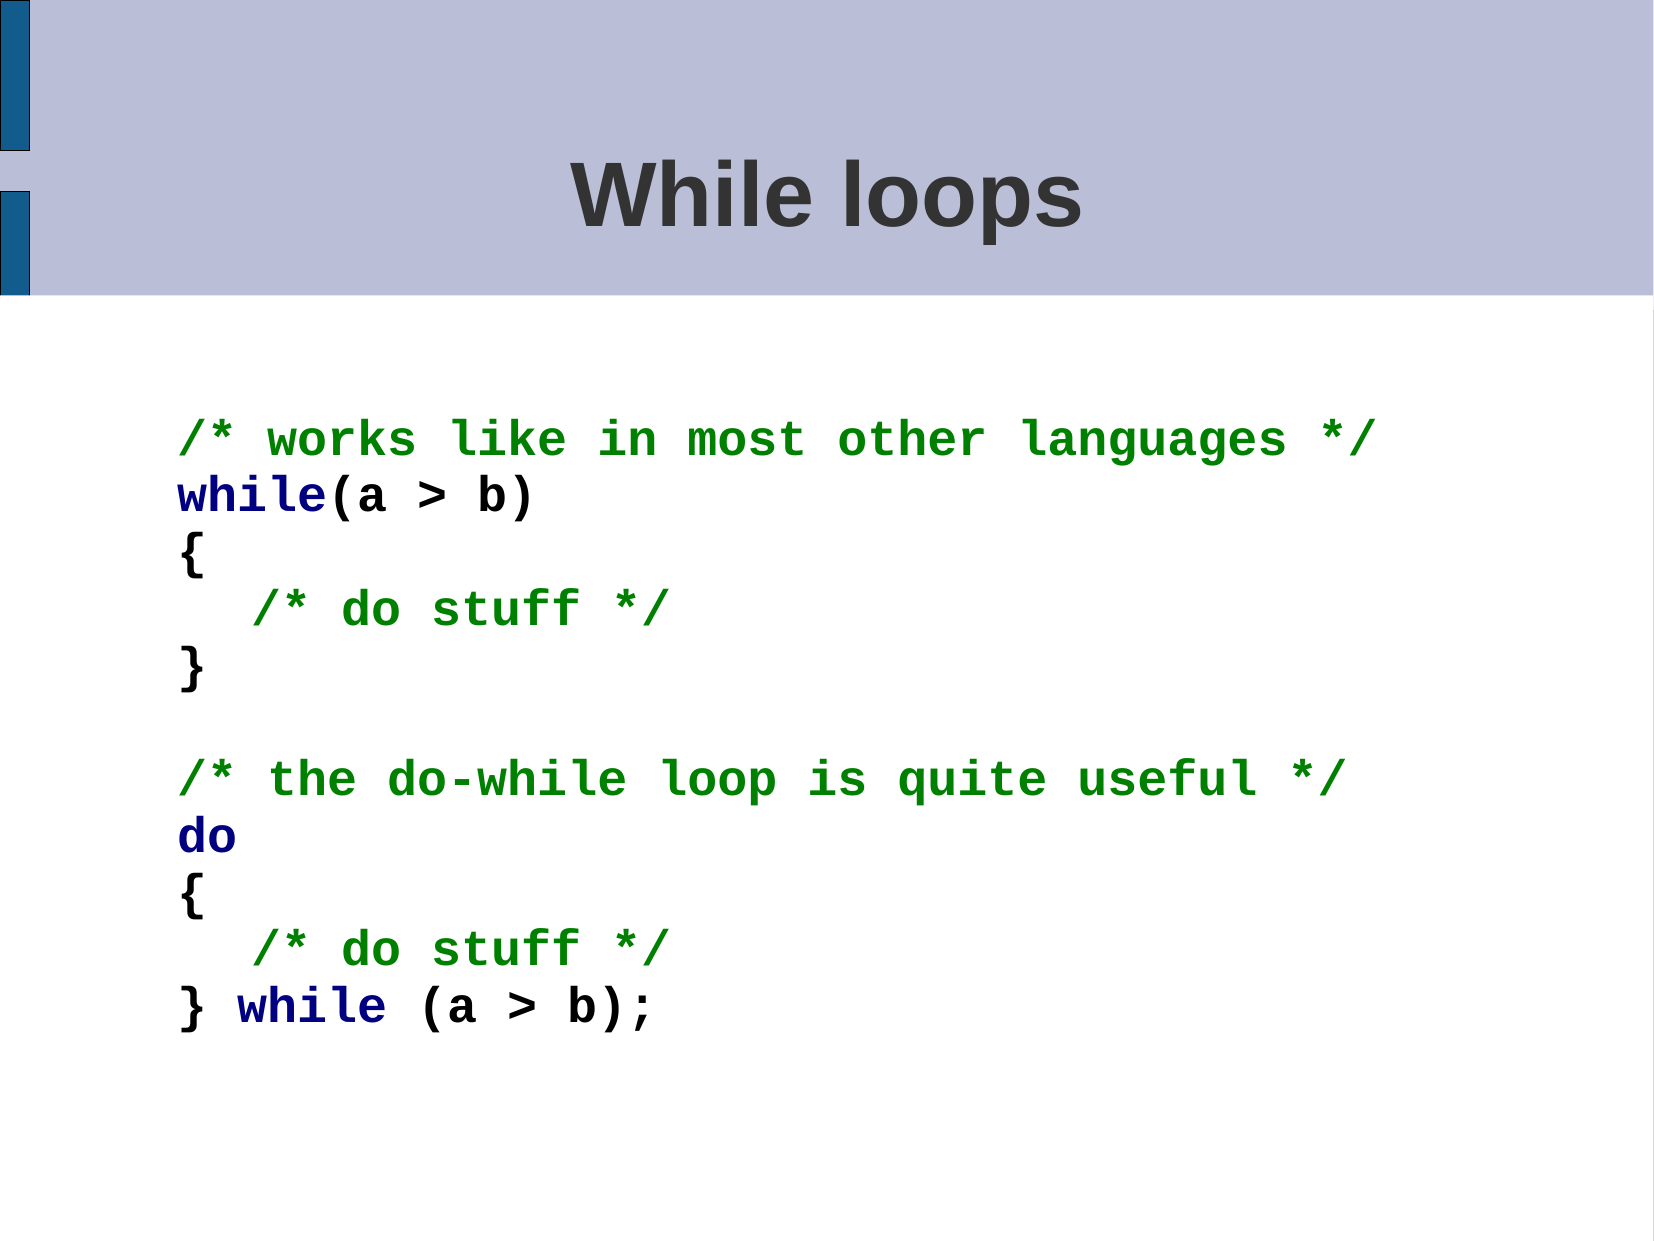

# While loops
/* works like in most other languages */
while(a > b)
{
	/* do stuff */
}
/* the do-while loop is quite useful */
do
{
	/* do stuff */
} while (a > b);